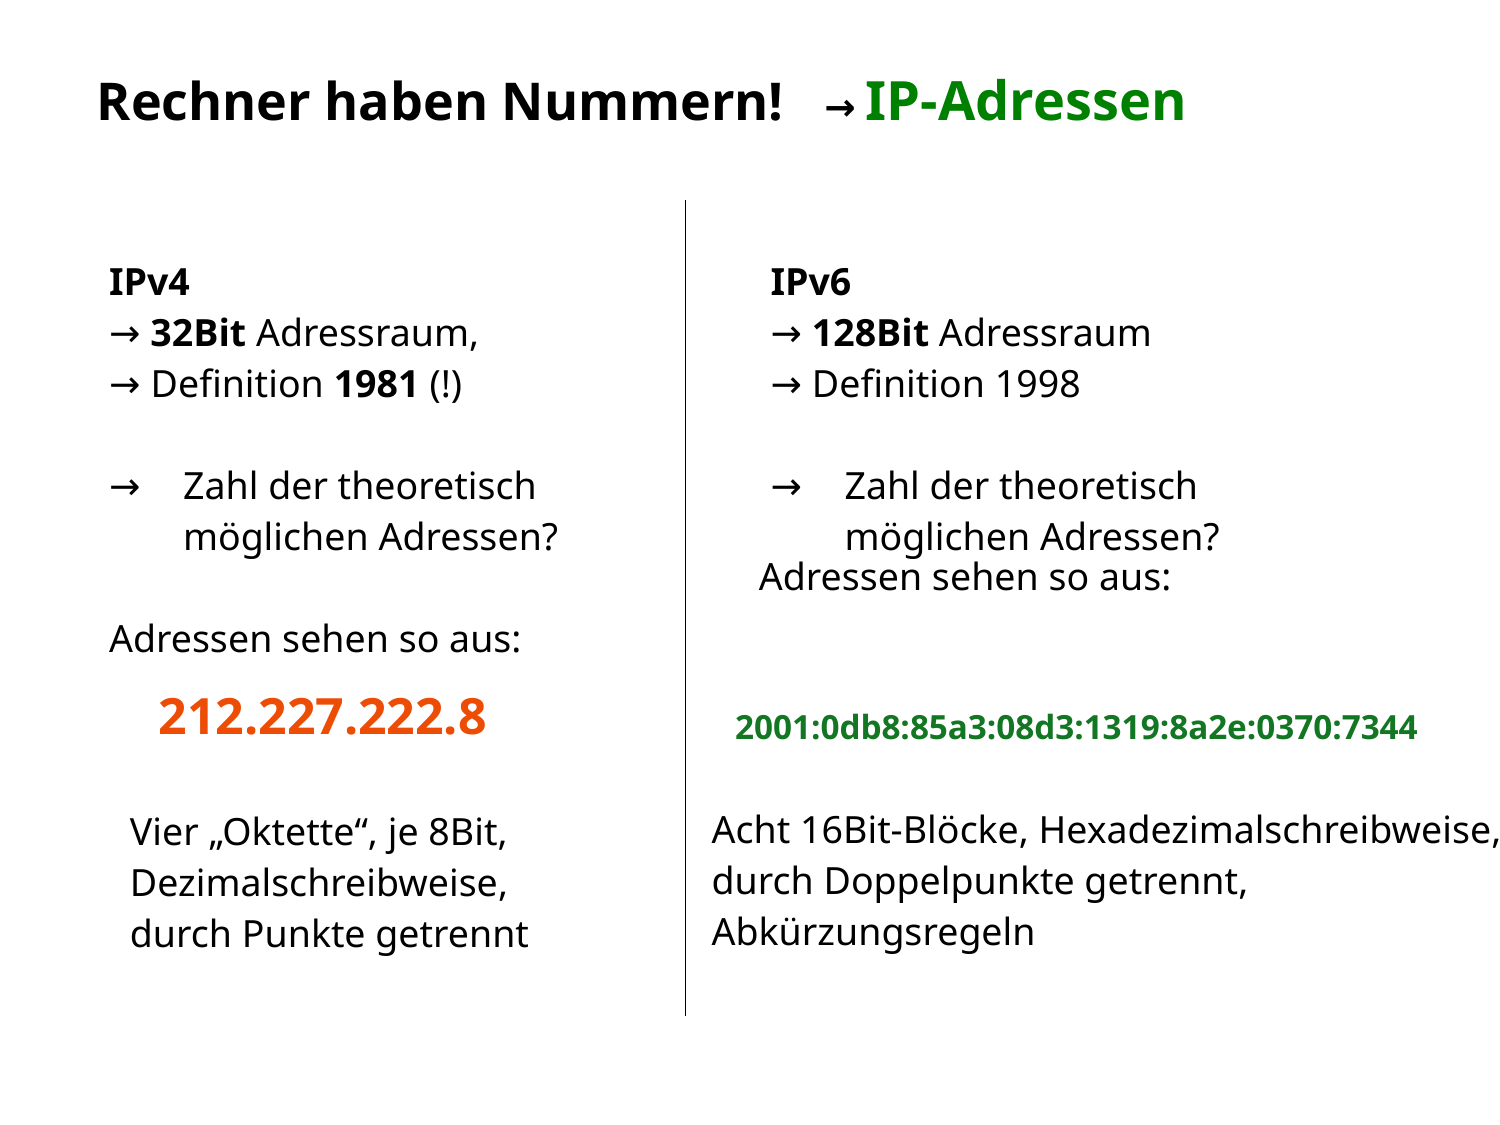

Rechner haben Nummern! → IP-Adressen
IPv4
→ 32Bit Adressraum,
→ Definition 1981 (!)
→ 	Zahl der theoretisch 		möglichen Adressen?
Adressen sehen so aus:
IPv6
→ 128Bit Adressraum
→ Definition 1998
→ 	Zahl der theoretisch 		möglichen Adressen?
Adressen sehen so aus:
212.227.222.8
2001:0db8:85a3:08d3:1319:8a2e:0370:7344
Acht 16Bit-Blöcke, Hexadezimalschreibweise,
durch Doppelpunkte getrennt,
Abkürzungsregeln
Vier „Oktette“, je 8Bit,
Dezimalschreibweise,
durch Punkte getrennt